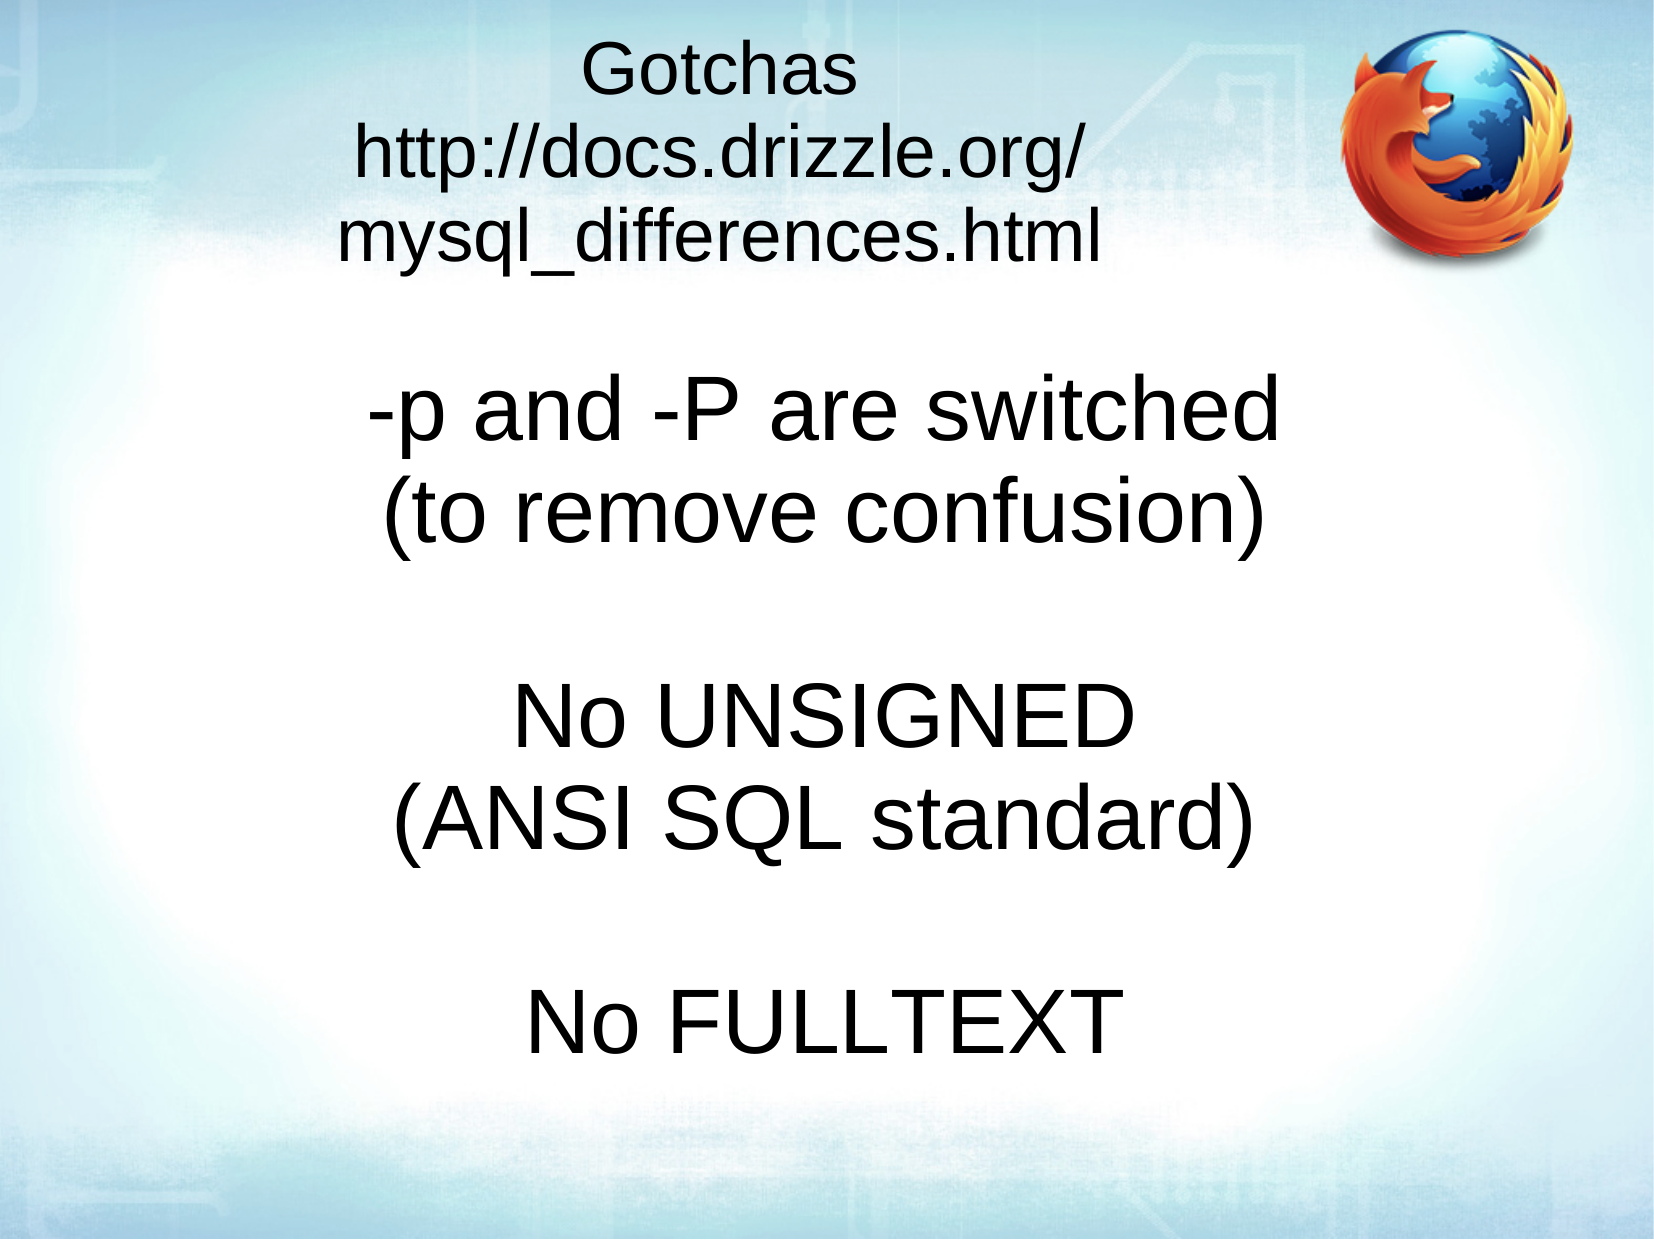

# Gotchas http://docs.drizzle.org/ mysql_differences.html
-p and -P are switched
(to remove confusion)
No UNSIGNED
(ANSI SQL standard)
No FULLTEXT